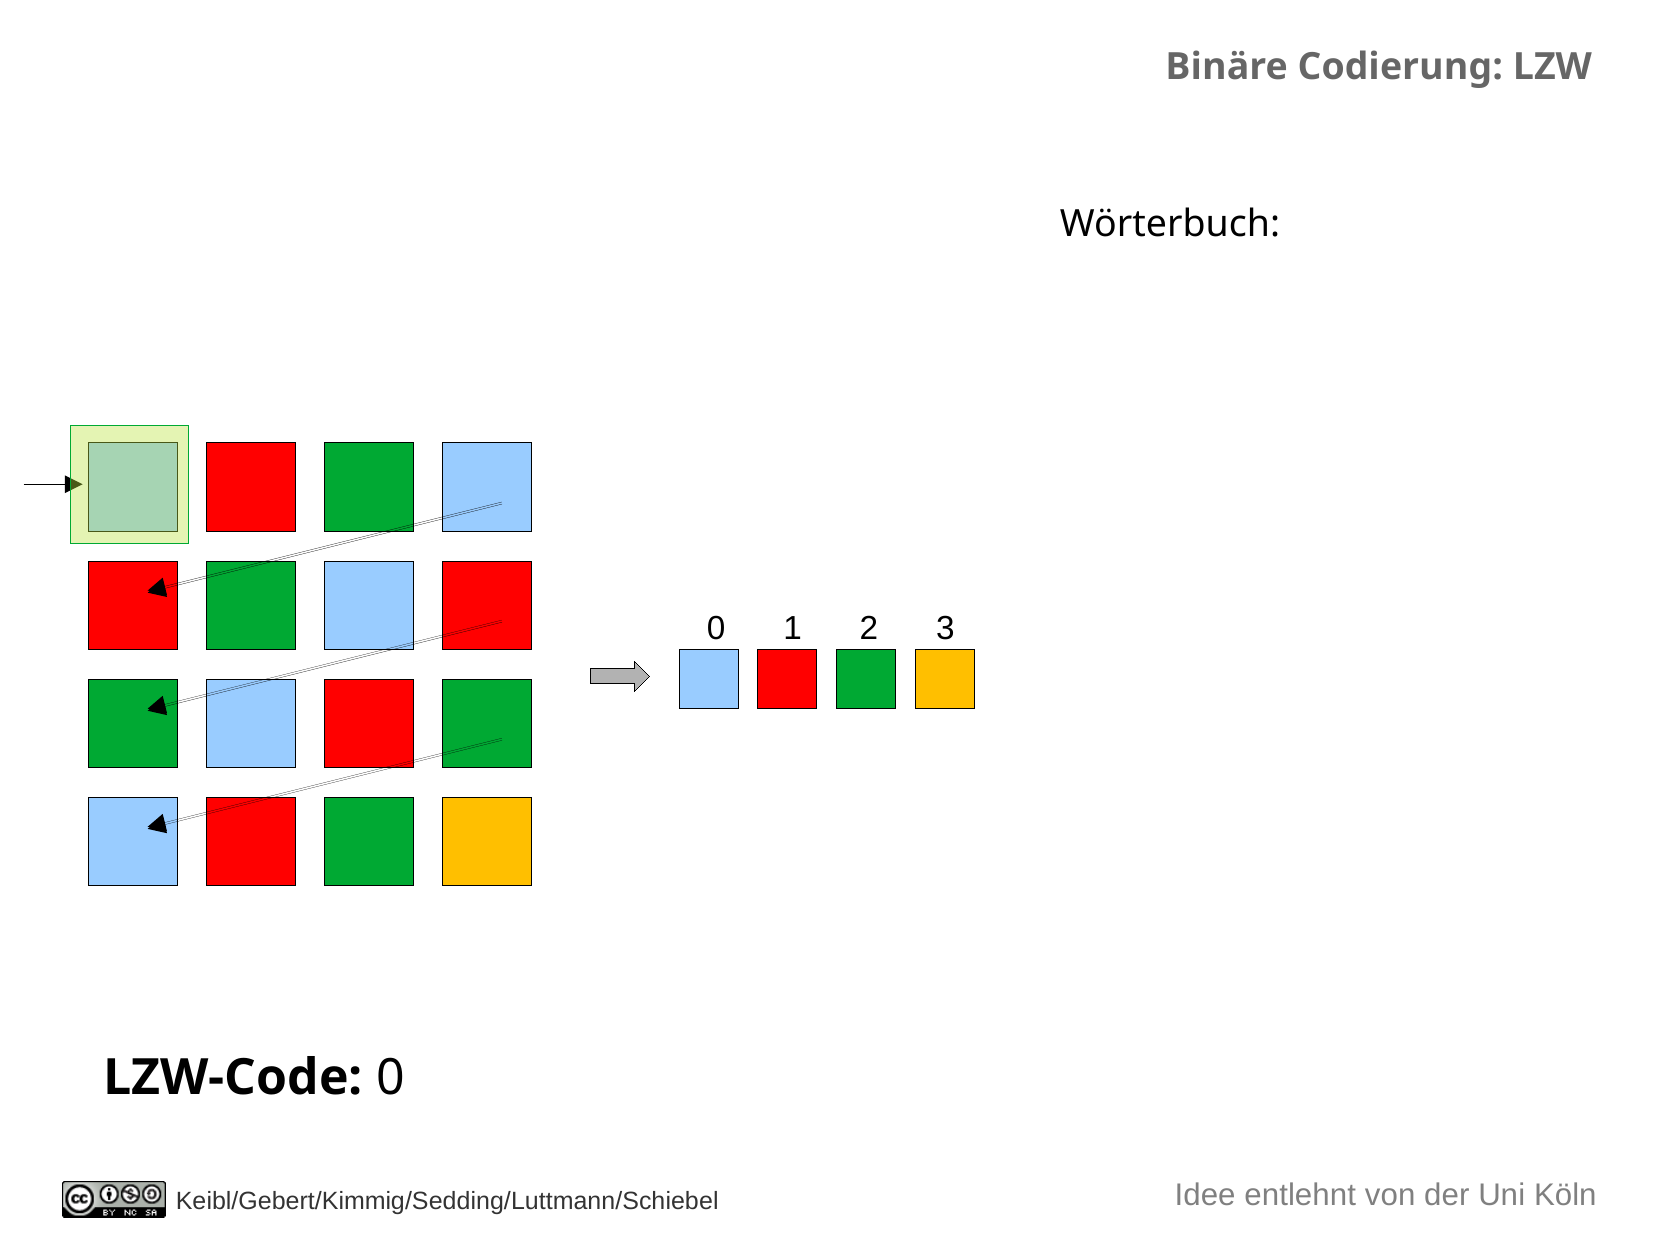

Binäre Codierung: LZW
Wörterbuch:
0
1
2
3
LZW-Code: 0
Idee entlehnt von der Uni Köln